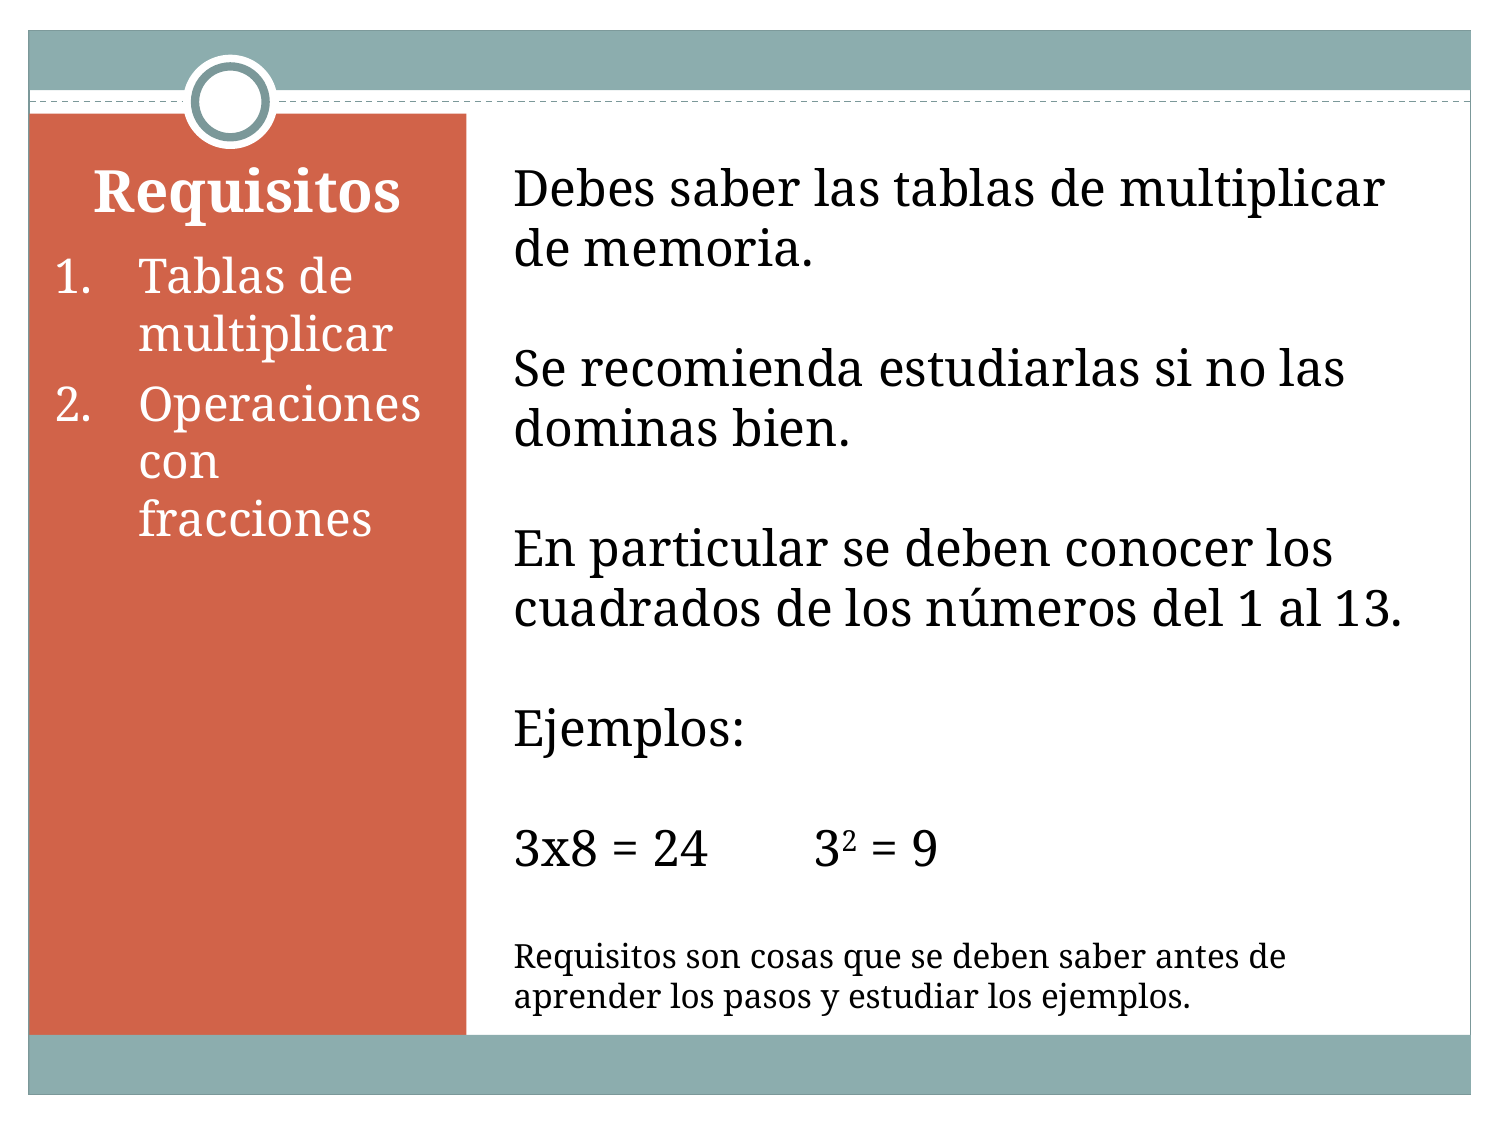

Debes saber las tablas de multiplicar de memoria.
Se recomienda estudiarlas si no las dominas bien.
En particular se deben conocer los cuadrados de los números del 1 al 13.
Ejemplos:
3x8 = 24	32 = 9
# Tablas de multiplicar
Operaciones con fracciones
Requisitos son cosas que se deben saber antes de aprender los pasos y estudiar los ejemplos.